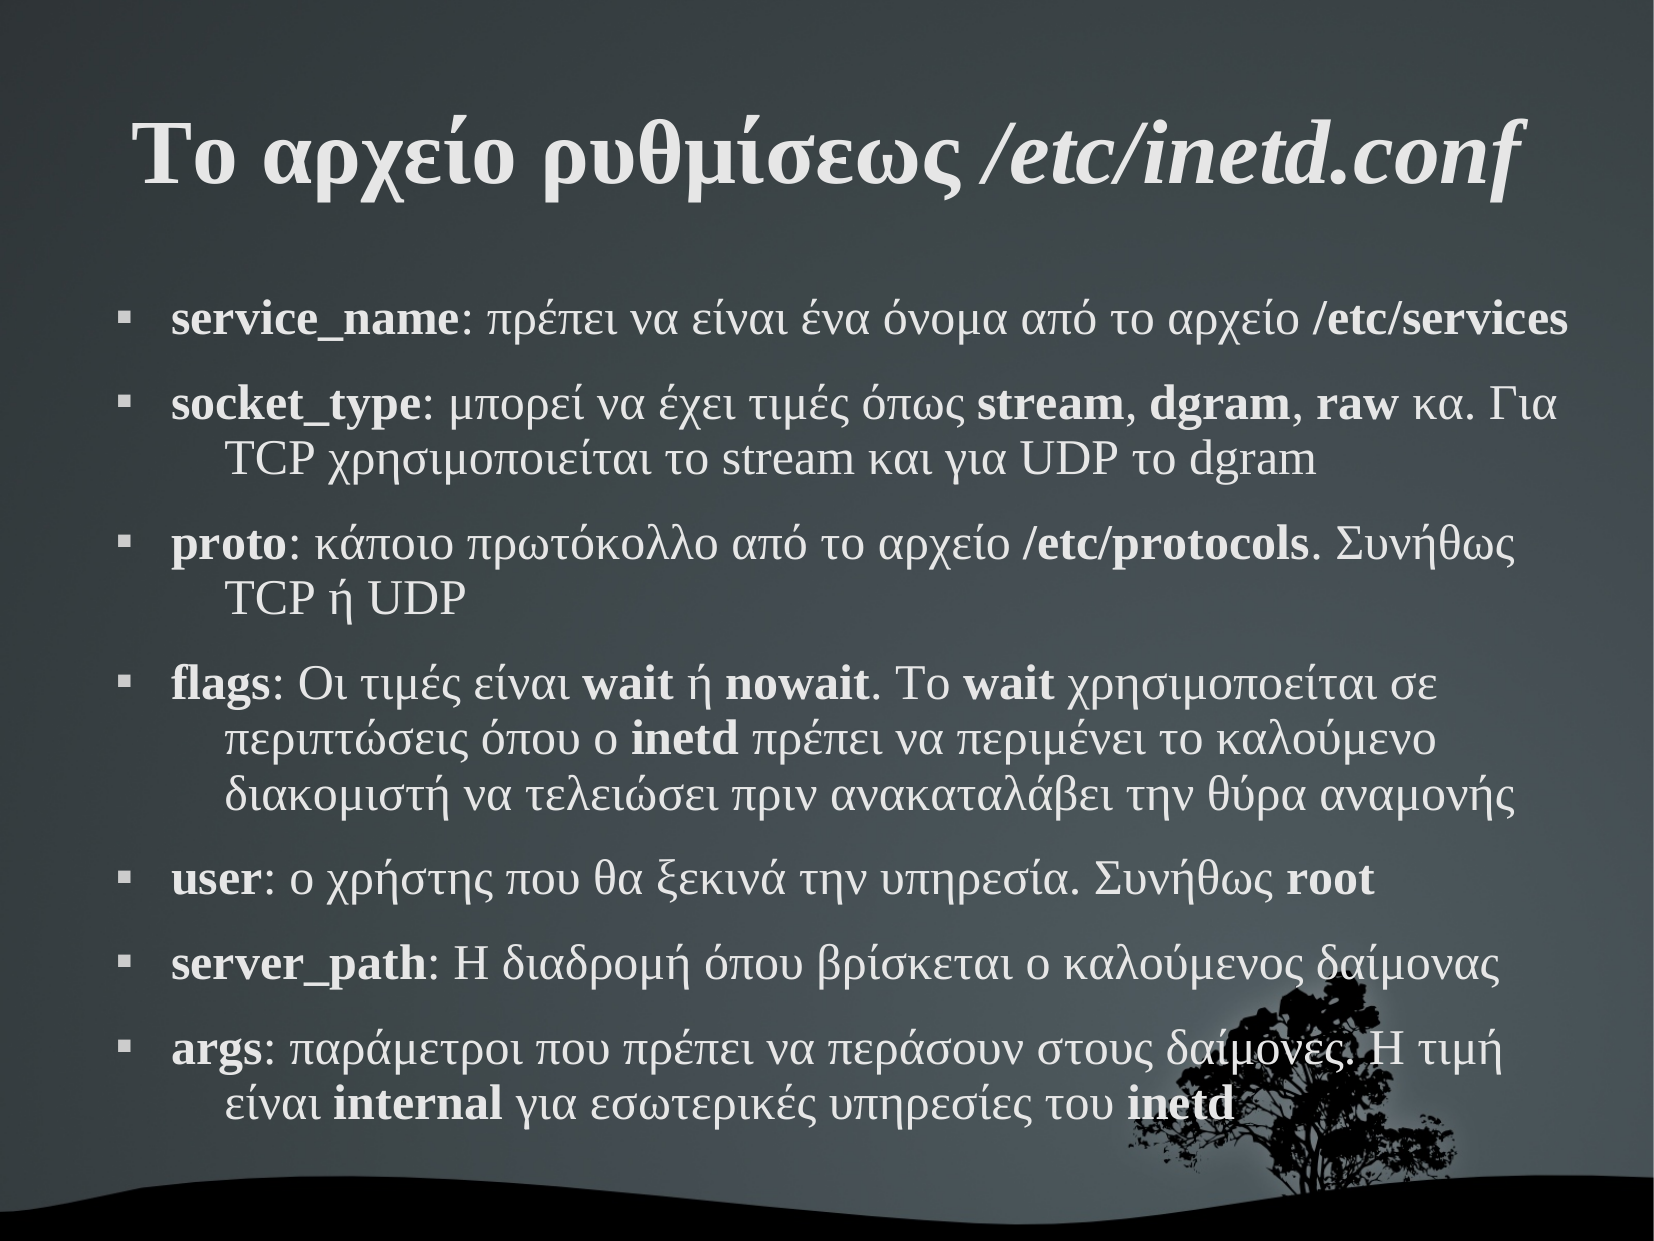

# Το αρχείο ρυθμίσεως /etc/inetd.conf
service_name: πρέπει να είναι ένα όνομα από το αρχείο /etc/services
socket_type: μπορεί να έχει τιμές όπως stream, dgram, raw κα. Για TCP χρησιμοποιείται το stream και για UDP το dgram
proto: κάποιο πρωτόκολλο από το αρχείο /etc/protocols. Συνήθως TCP ή UDP
flags: Οι τιμές είναι wait ή nowait. Το wait χρησιμοποείται σε περιπτώσεις όπου ο inetd πρέπει να περιμένει το καλούμενο διακομιστή να τελειώσει πριν ανακαταλάβει την θύρα αναμονής
user: ο χρήστης που θα ξεκινά την υπηρεσία. Συνήθως root
server_path: Η διαδρομή όπου βρίσκεται ο καλούμενος δαίμονας
args: παράμετροι που πρέπει να περάσουν στους δαίμονες. Η τιμή είναι internal για εσωτερικές υπηρεσίες του inetd